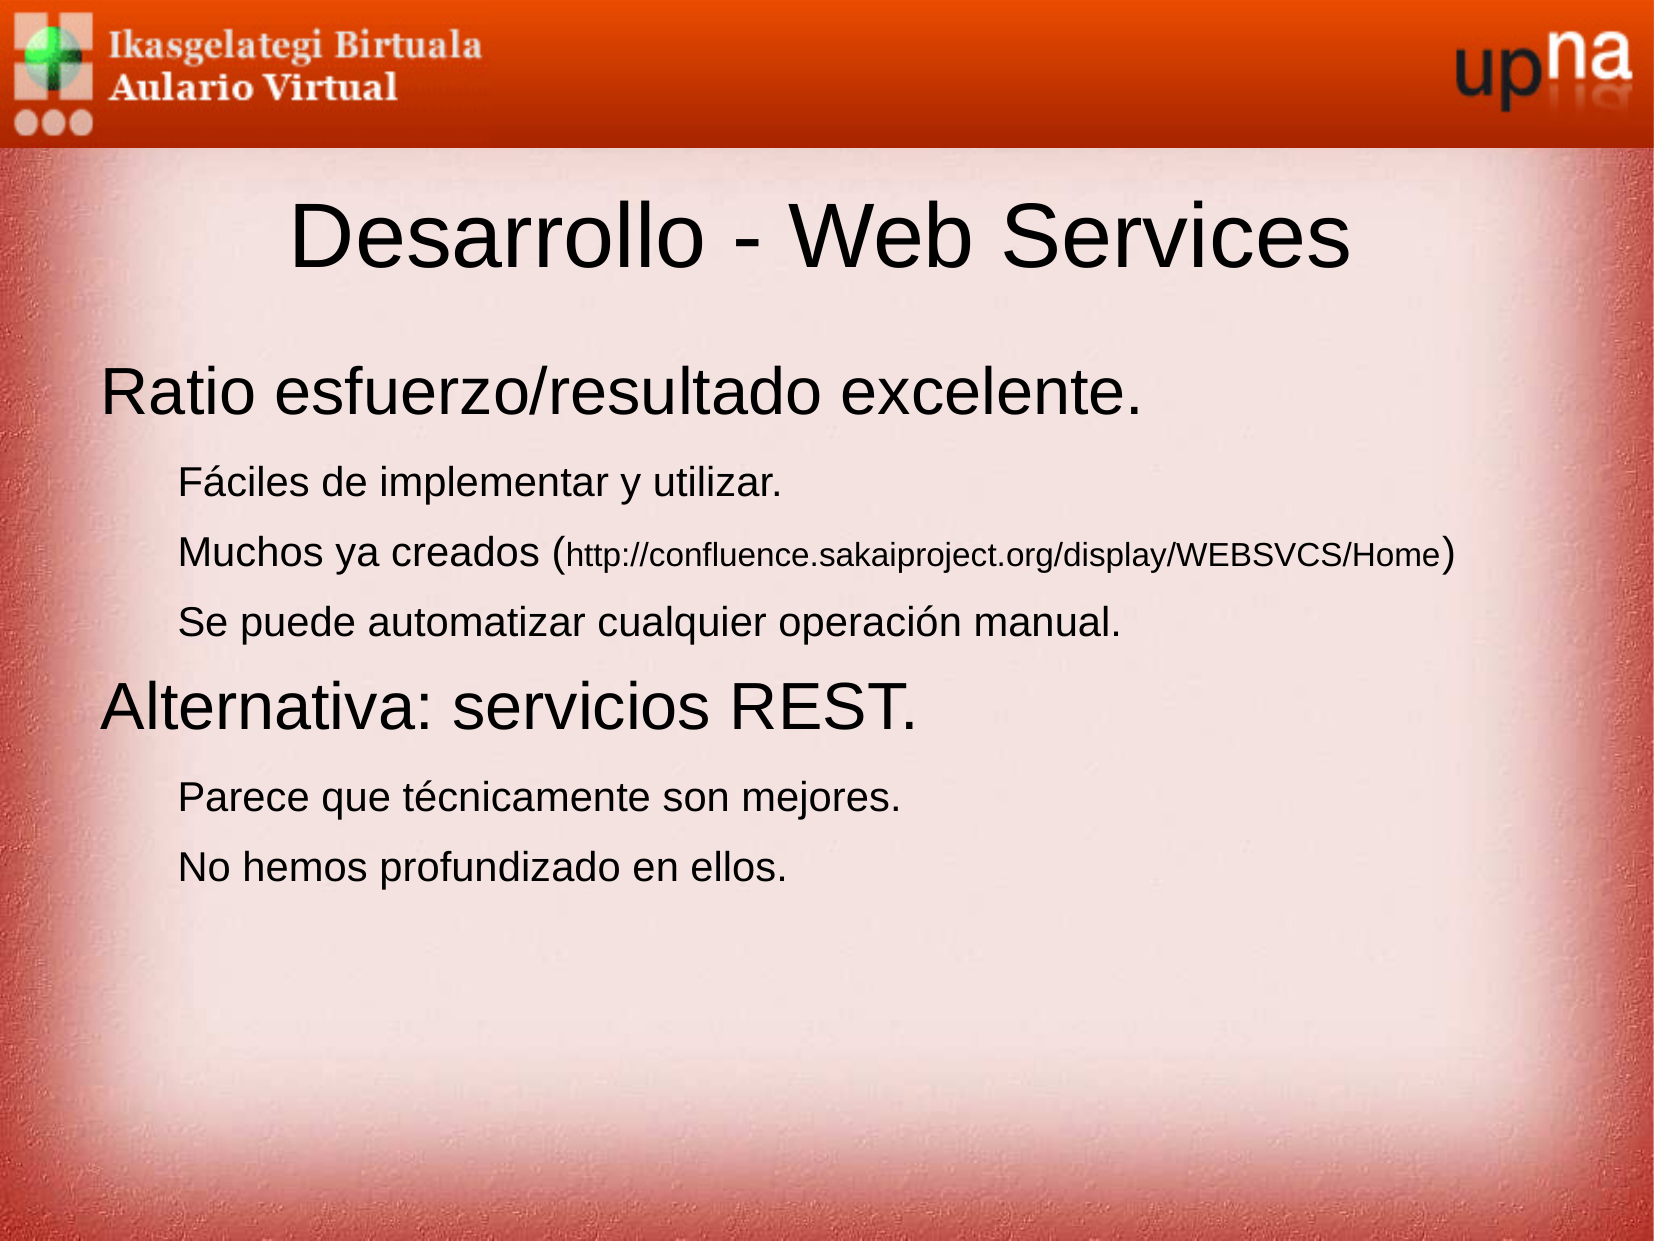

# Desarrollo - Web Services
Ratio esfuerzo/resultado excelente.
Fáciles de implementar y utilizar.
Muchos ya creados (http://confluence.sakaiproject.org/display/WEBSVCS/Home)
Se puede automatizar cualquier operación manual.
Alternativa: servicios REST.
Parece que técnicamente son mejores.
No hemos profundizado en ellos.